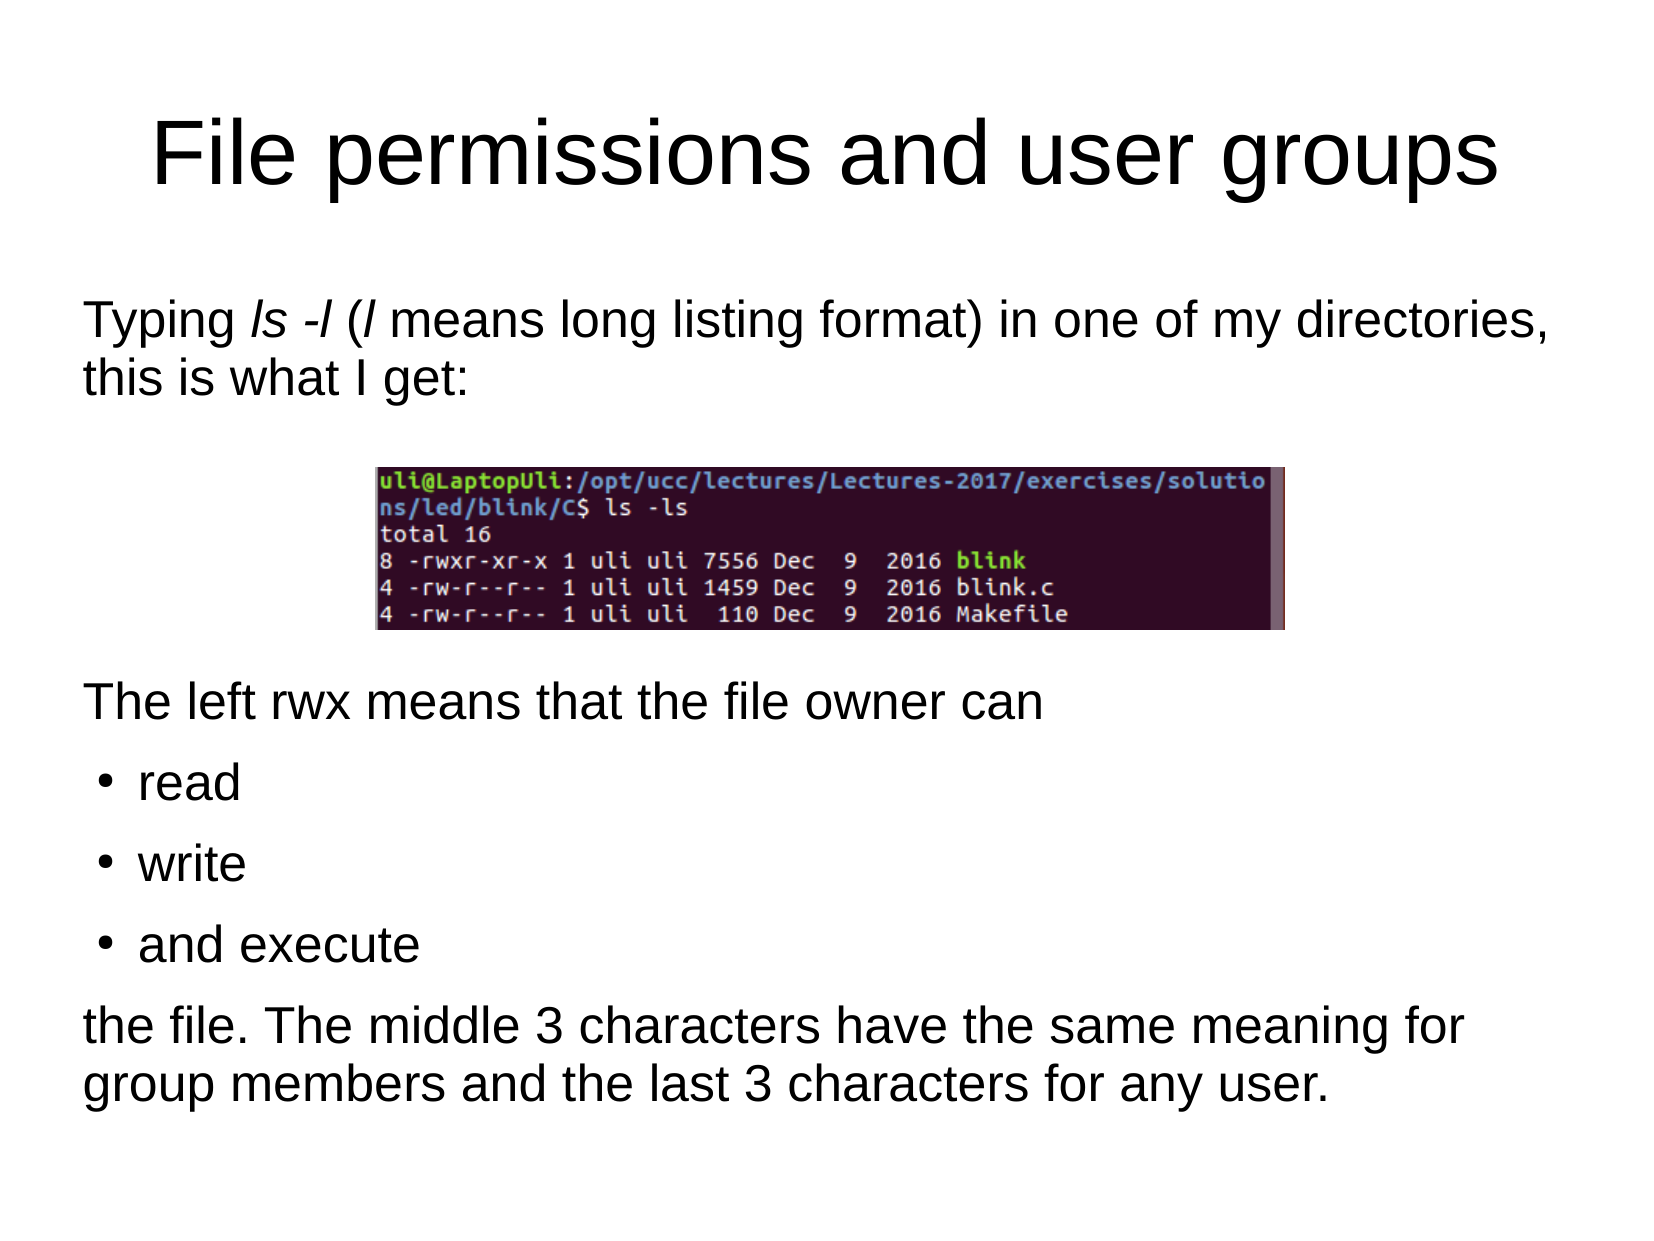

# File permissions and user groups
Typing ls -l (l means long listing format) in one of my directories, this is what I get:
The left rwx means that the file owner can
read
write
and execute
the file. The middle 3 characters have the same meaning for group members and the last 3 characters for any user.